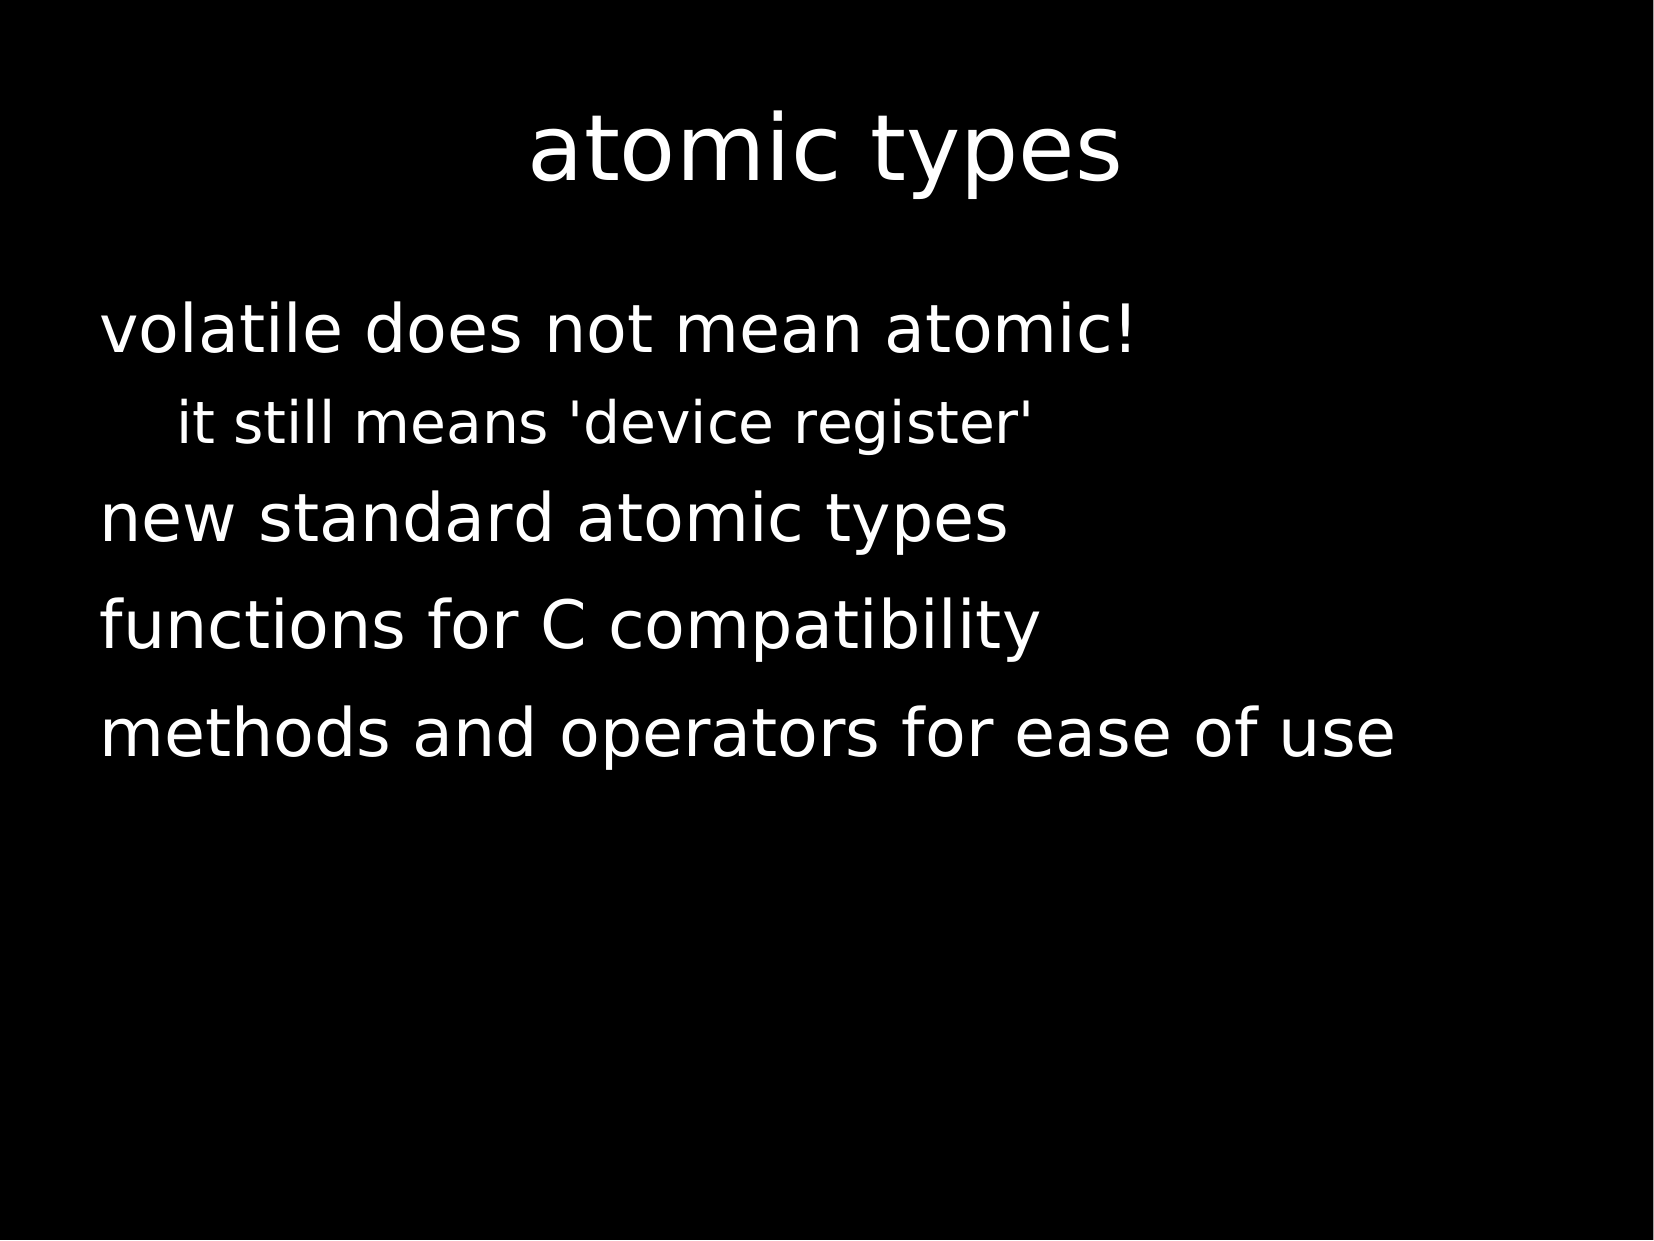

# atomic types
volatile does not mean atomic!
it still means 'device register'
new standard atomic types
functions for C compatibility
methods and operators for ease of use